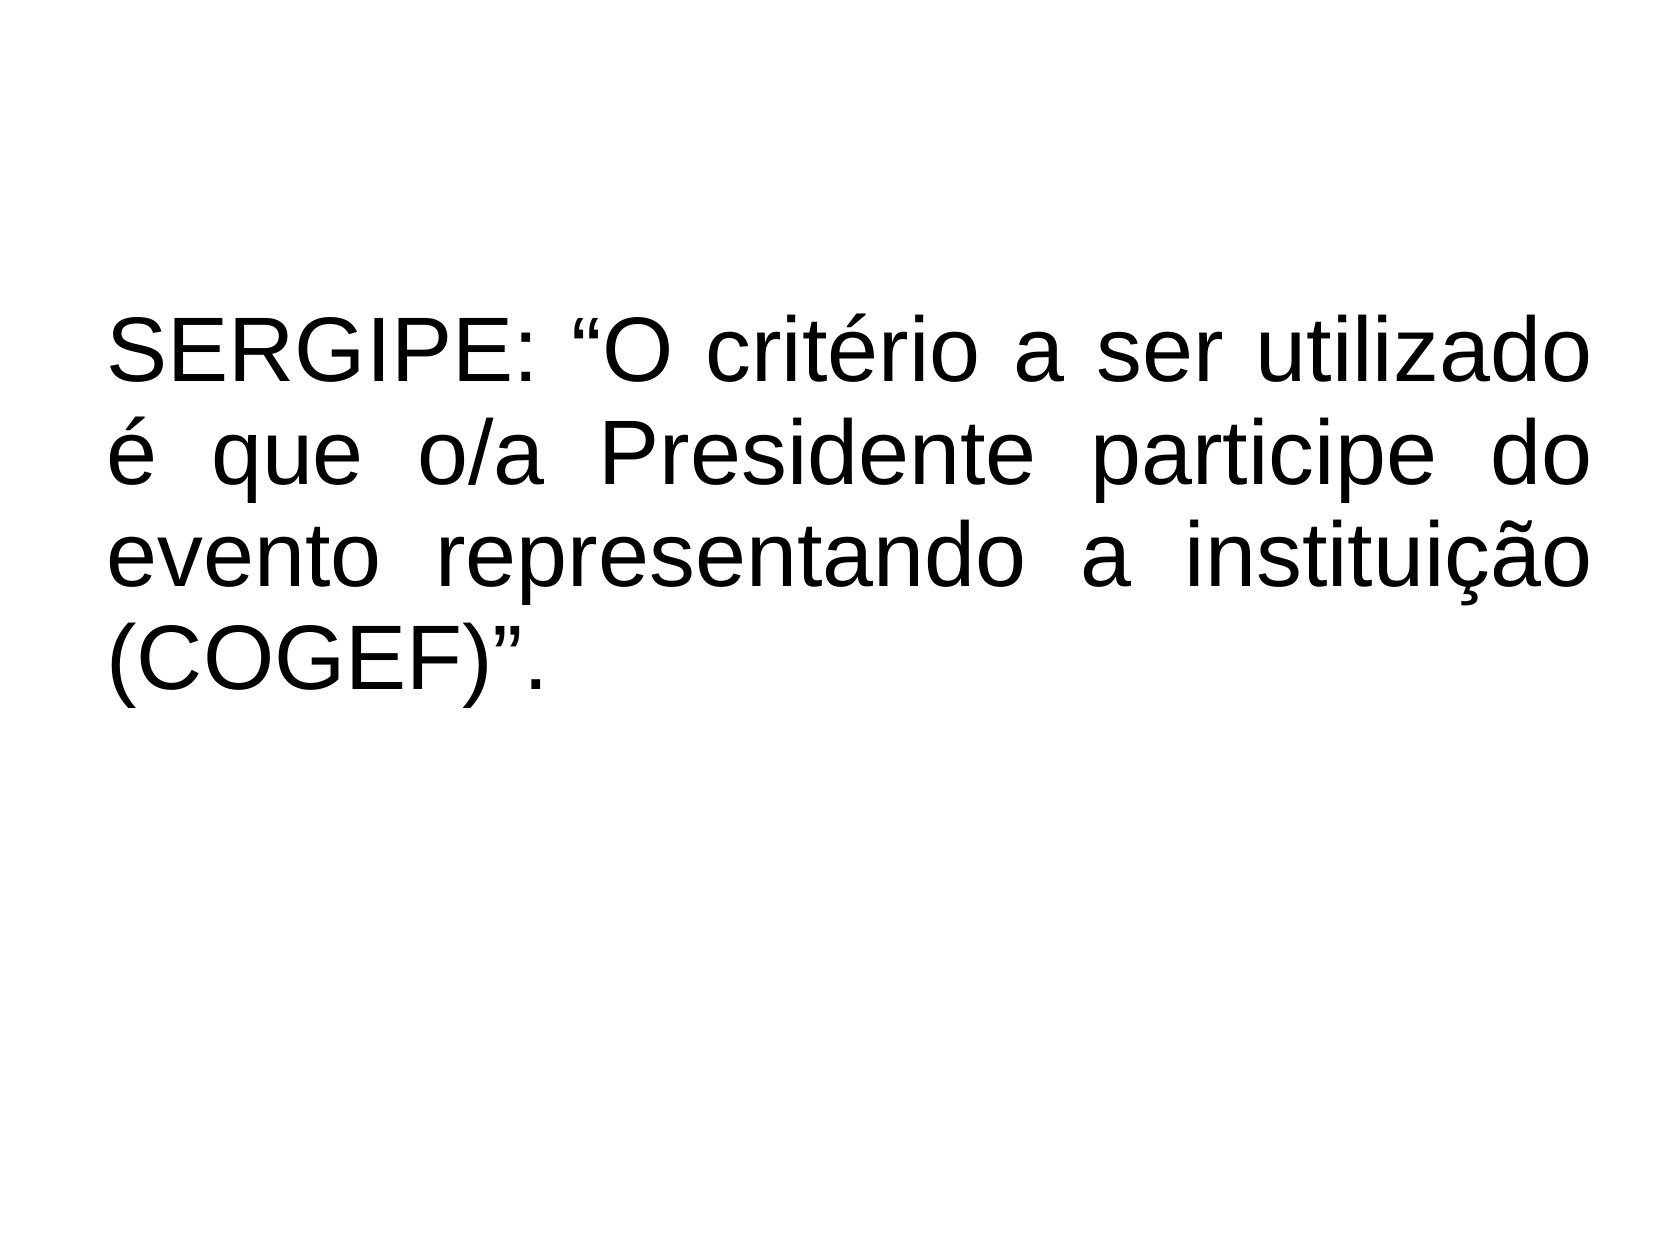

# SERGIPE: “O critério a ser utilizado é que o/a Presidente participe do evento representando a instituição (COGEF)”.